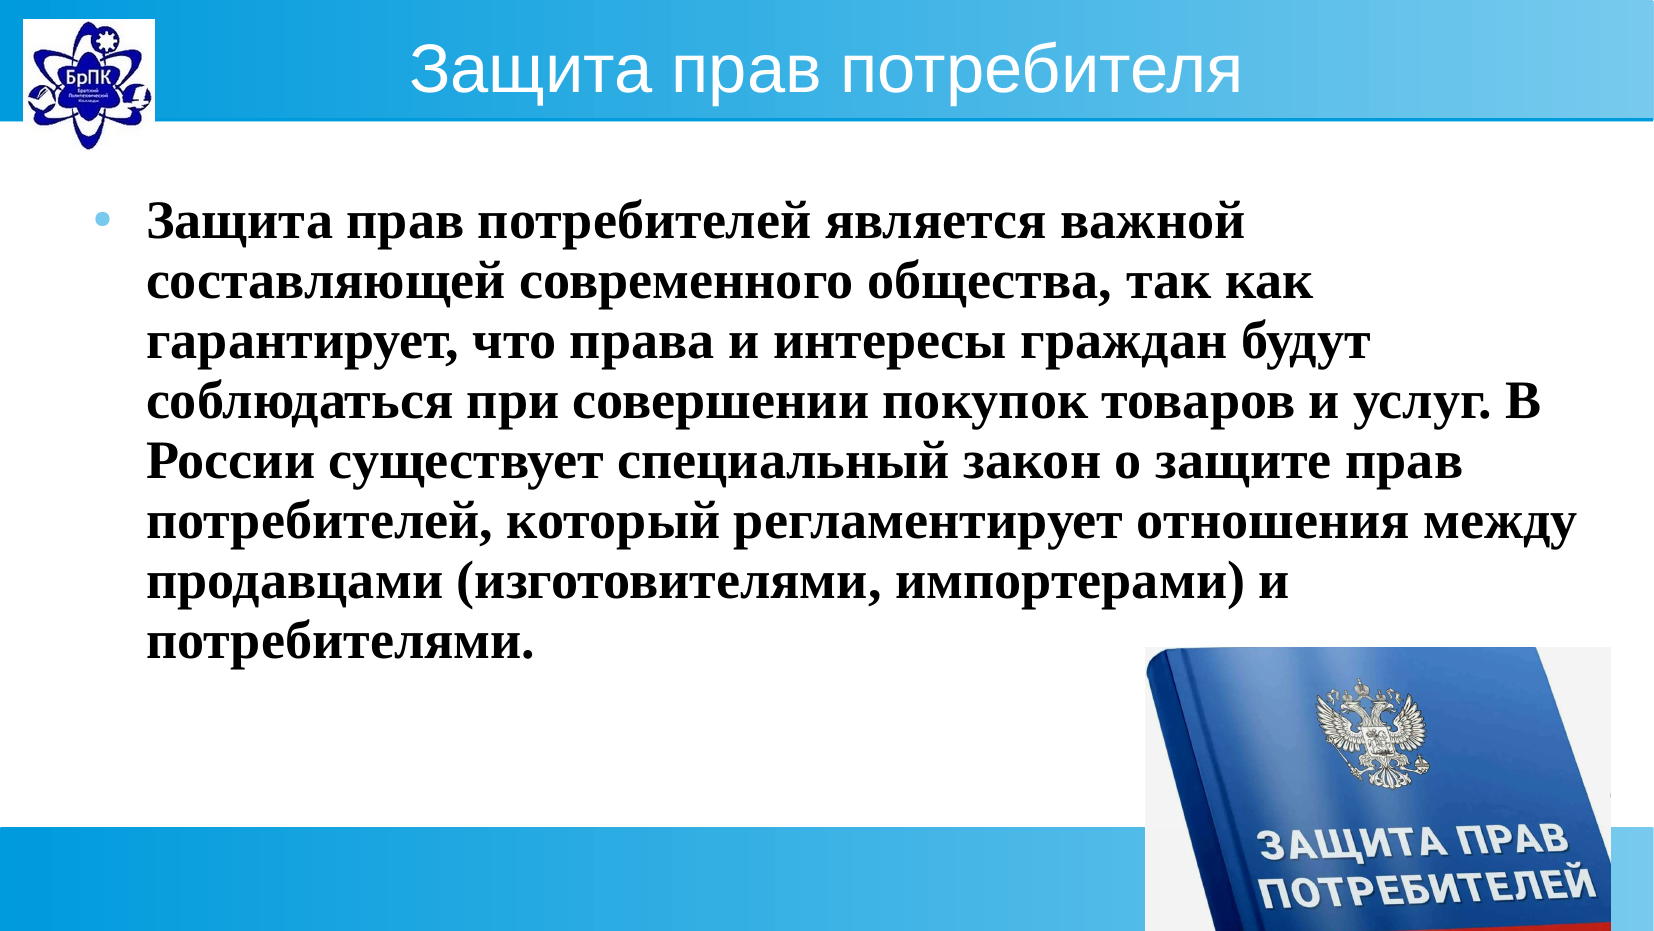

# Защита прав потребителя
Защита прав потребителей является важной составляющей современного общества, так как гарантирует, что права и интересы граждан будут соблюдаться при совершении покупок товаров и услуг. В России существует специальный закон о защите прав потребителей, который регламентирует отношения между продавцами (изготовителями, импортерами) и потребителями.
17